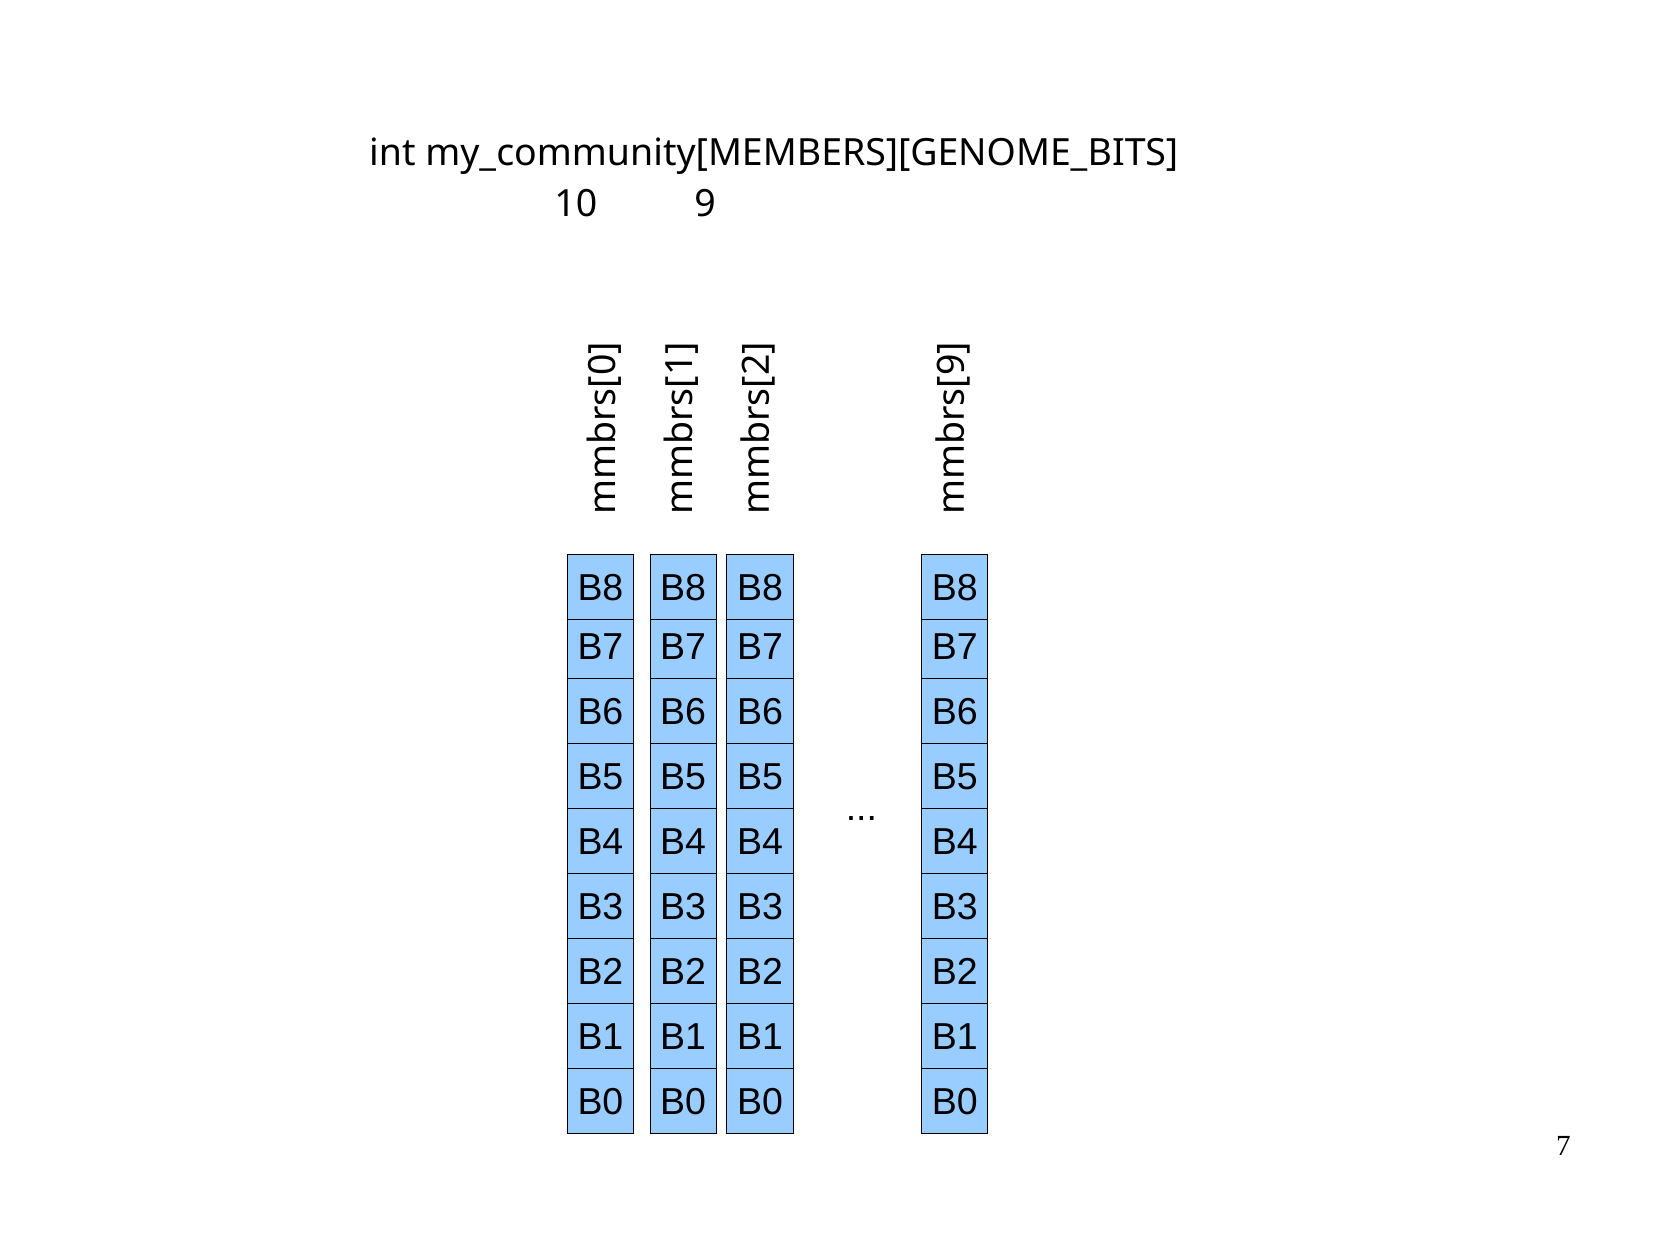

int my_community[MEMBERS][GENOME_BITS]
 10 9
mmbrs[0]
mmbrs[1]
mmbrs[2]
mmbrs[9]
B8
B8
B8
B8
B7
B7
B7
B7
B6
B6
B6
B6
B5
B5
B5
B5
...
B4
B4
B4
B4
B3
B3
B3
B3
B2
B2
B2
B2
B1
B1
B1
B1
B0
B0
B0
B0
7